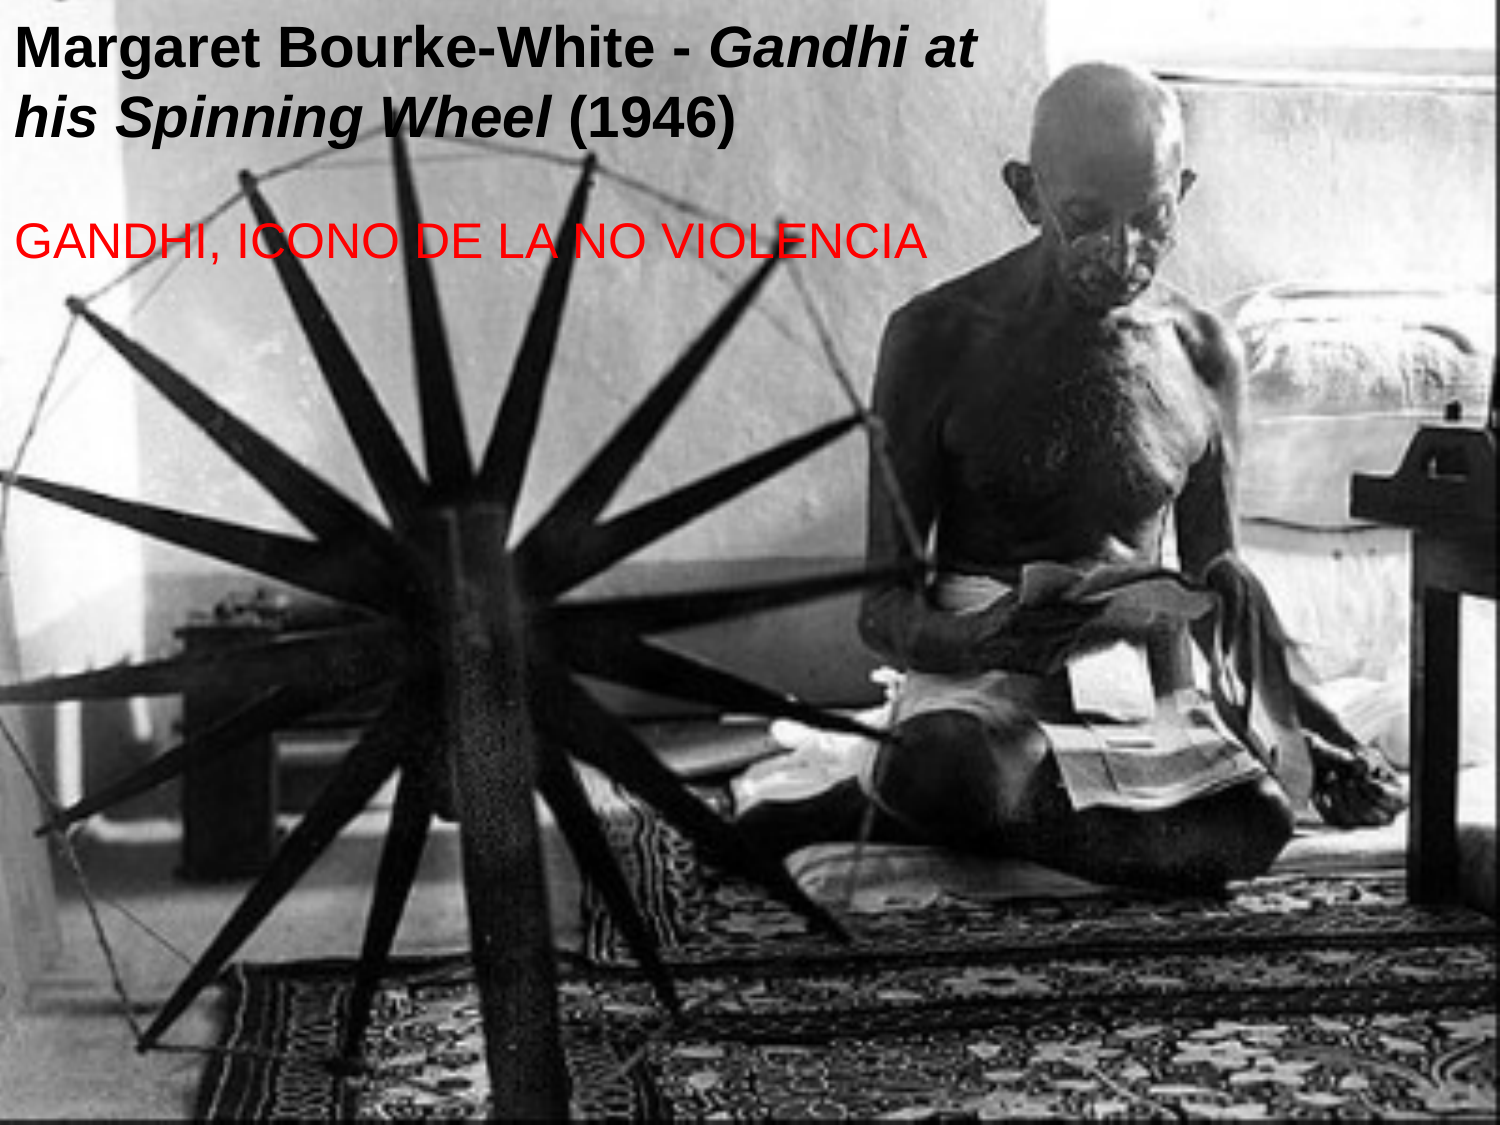

Margaret Bourke-White - Gandhi at his Spinning Wheel (1946)
GANDHI, ICONO DE LA NO VIOLENCIA